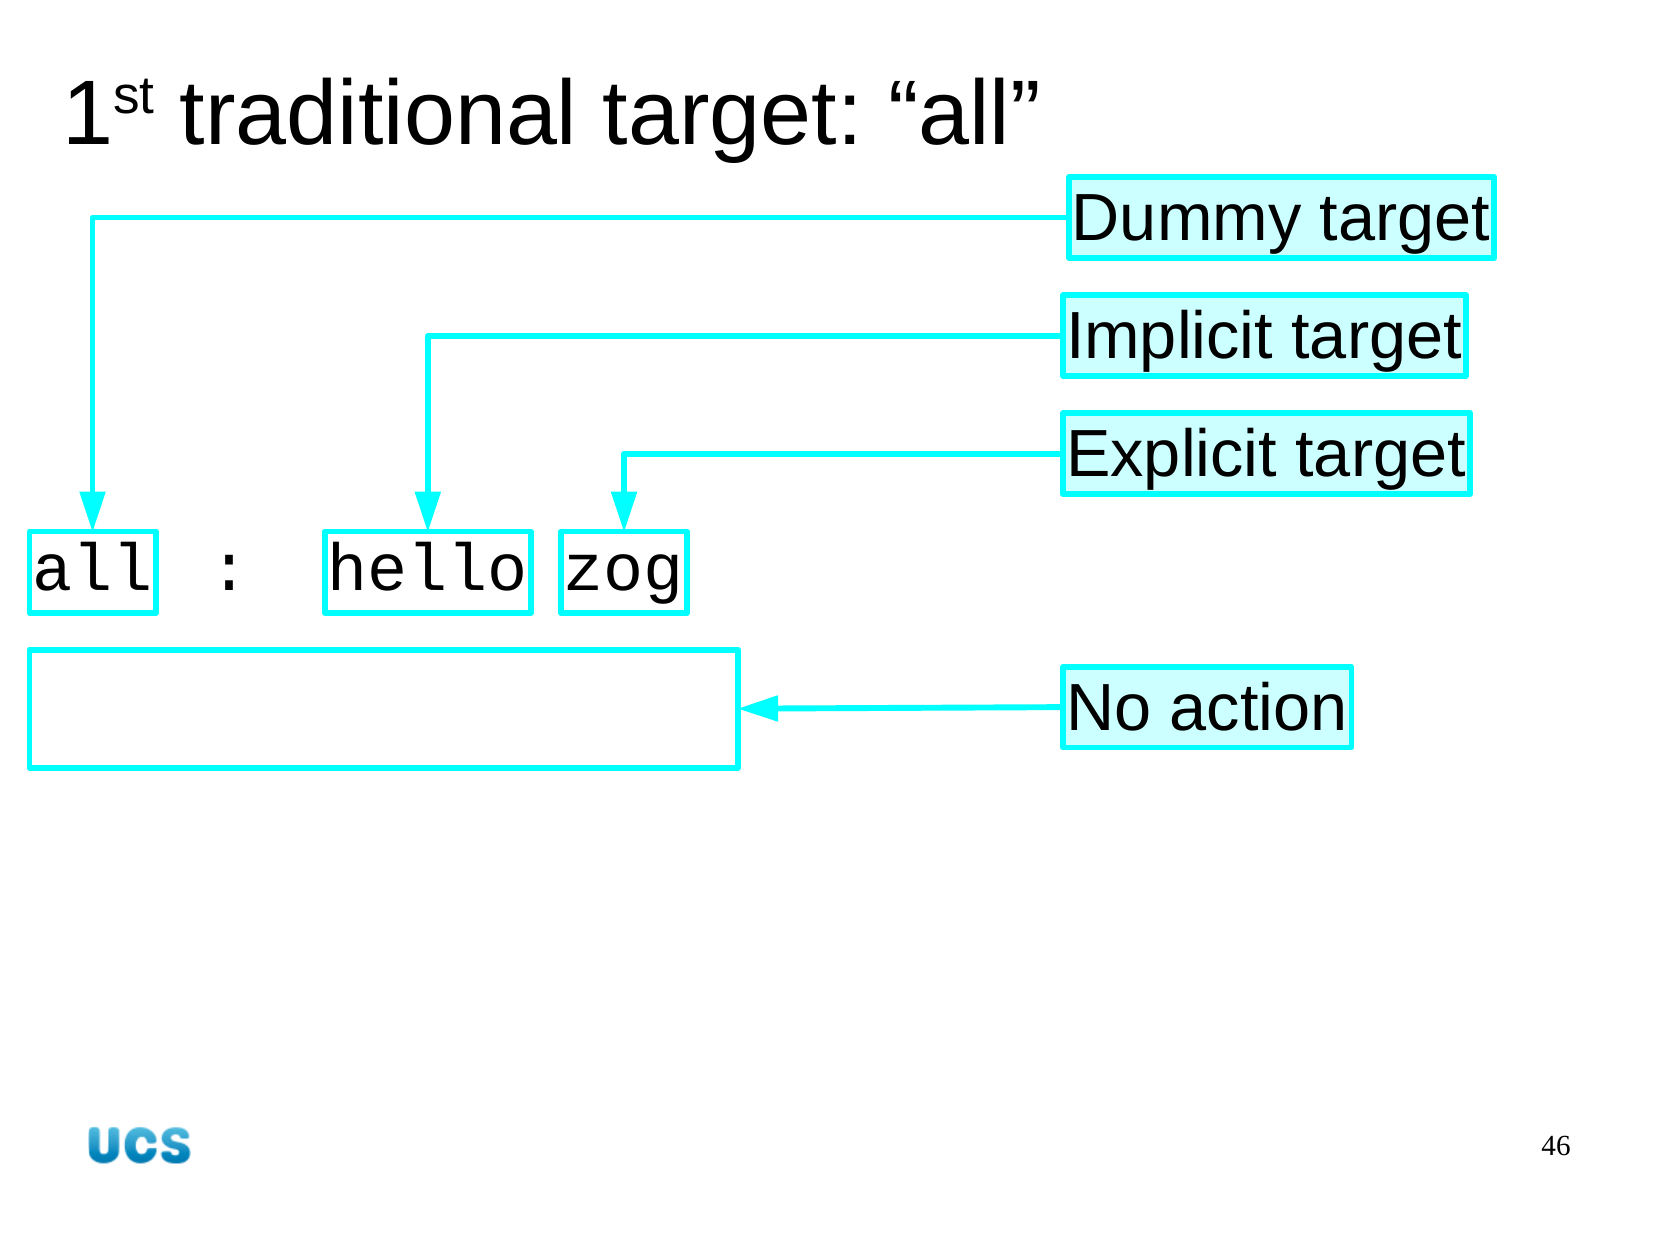

1st traditional target: “all”
Dummy target
Implicit target
Explicit target
all
:
hello
zog
No action
46